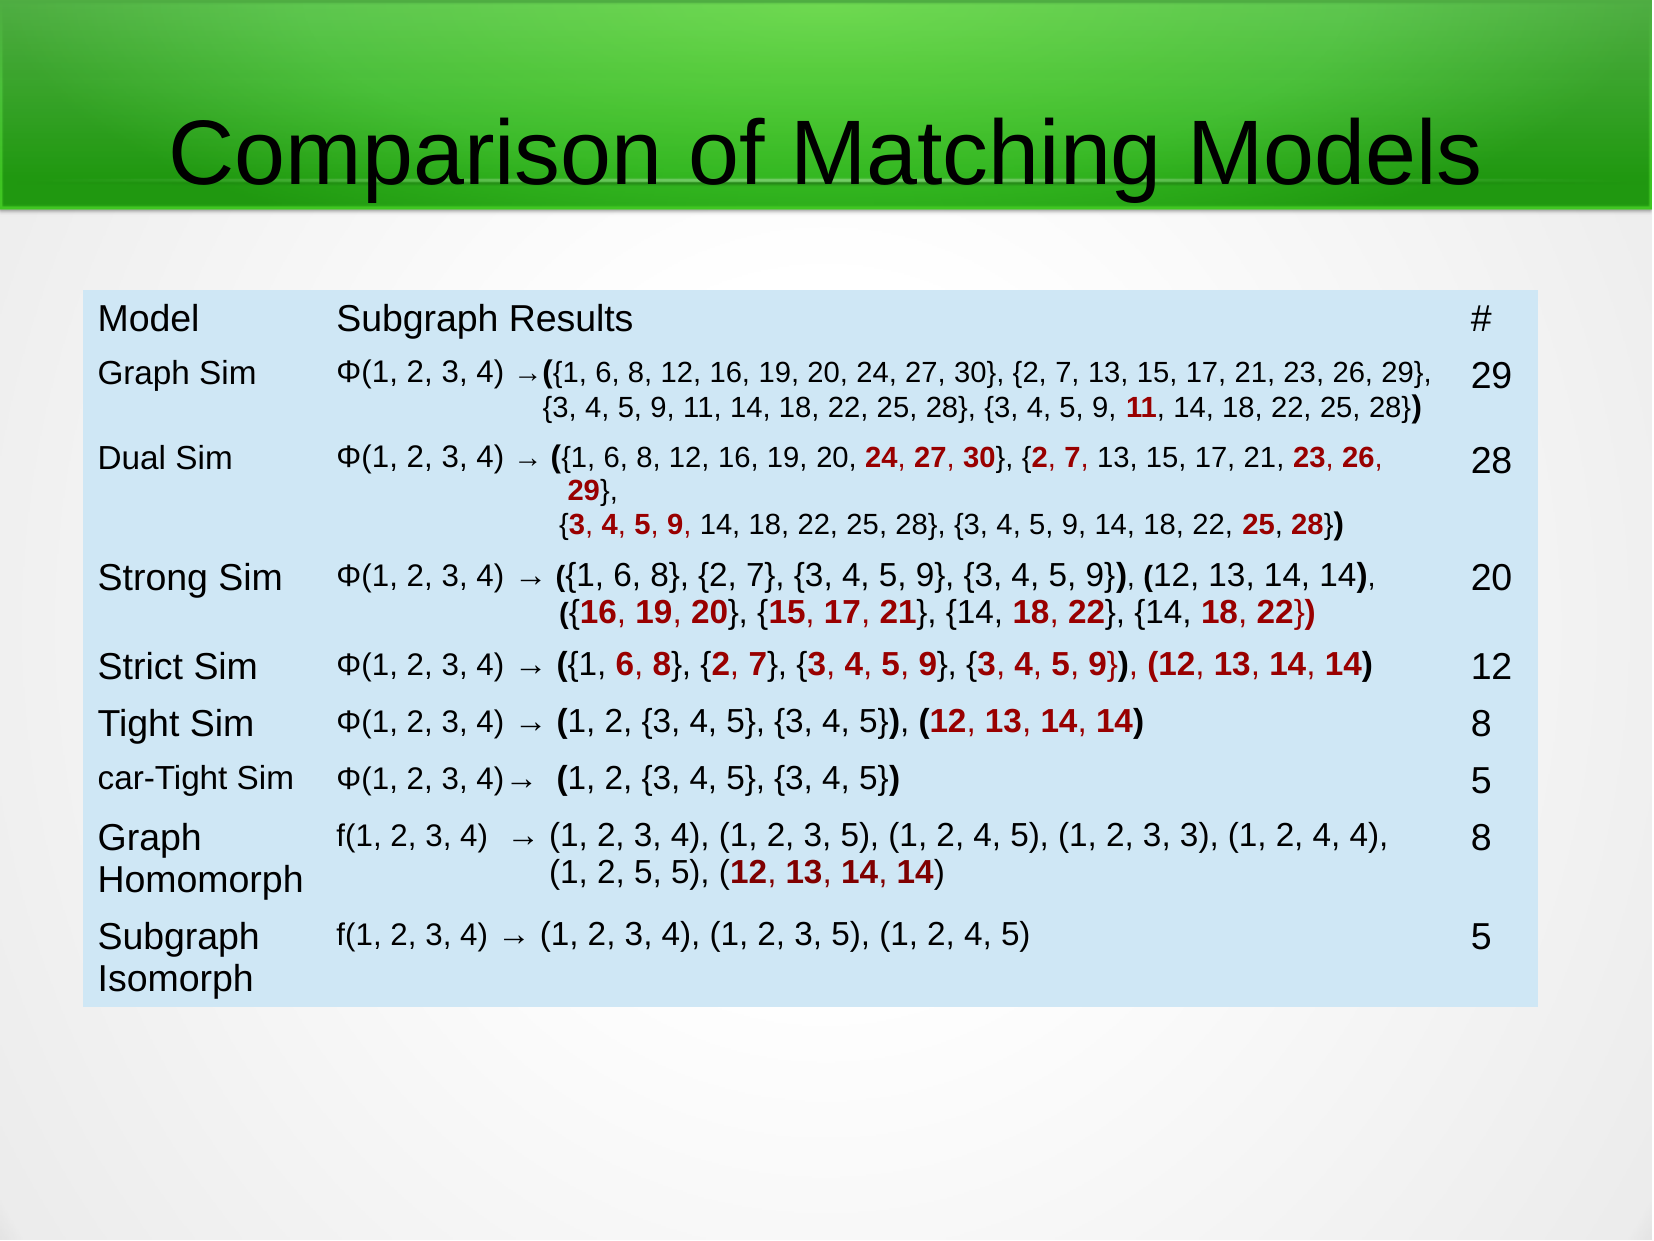

# Comparison of Matching Models
| Model | Subgraph Results | # |
| --- | --- | --- |
| Graph Sim | Φ(1, 2, 3, 4) →({1, 6, 8, 12, 16, 19, 20, 24, 27, 30}, {2, 7, 13, 15, 17, 21, 23, 26, 29}, {3, 4, 5, 9, 11, 14, 18, 22, 25, 28}, {3, 4, 5, 9, 11, 14, 18, 22, 25, 28}) | 29 |
| Dual Sim | Φ(1, 2, 3, 4) → ({1, 6, 8, 12, 16, 19, 20, 24, 27, 30}, {2, 7, 13, 15, 17, 21, 23, 26, 29}, {3, 4, 5, 9, 14, 18, 22, 25, 28}, {3, 4, 5, 9, 14, 18, 22, 25, 28}) | 28 |
| Strong Sim | Φ(1, 2, 3, 4) → ({1, 6, 8}, {2, 7}, {3, 4, 5, 9}, {3, 4, 5, 9}), (12, 13, 14, 14), ({16, 19, 20}, {15, 17, 21}, {14, 18, 22}, {14, 18, 22}) | 20 |
| Strict Sim | Φ(1, 2, 3, 4) → ({1, 6, 8}, {2, 7}, {3, 4, 5, 9}, {3, 4, 5, 9}), (12, 13, 14, 14) | 12 |
| Tight Sim | Φ(1, 2, 3, 4) → (1, 2, {3, 4, 5}, {3, 4, 5}), (12, 13, 14, 14) | 8 |
| car-Tight Sim | Φ(1, 2, 3, 4)→ (1, 2, {3, 4, 5}, {3, 4, 5}) | 5 |
| Graph Homomorph | f(1, 2, 3, 4) → (1, 2, 3, 4), (1, 2, 3, 5), (1, 2, 4, 5), (1, 2, 3, 3), (1, 2, 4, 4), (1, 2, 5, 5), (12, 13, 14, 14) | 8 |
| Subgraph Isomorph | f(1, 2, 3, 4) → (1, 2, 3, 4), (1, 2, 3, 5), (1, 2, 4, 5) | 5 |